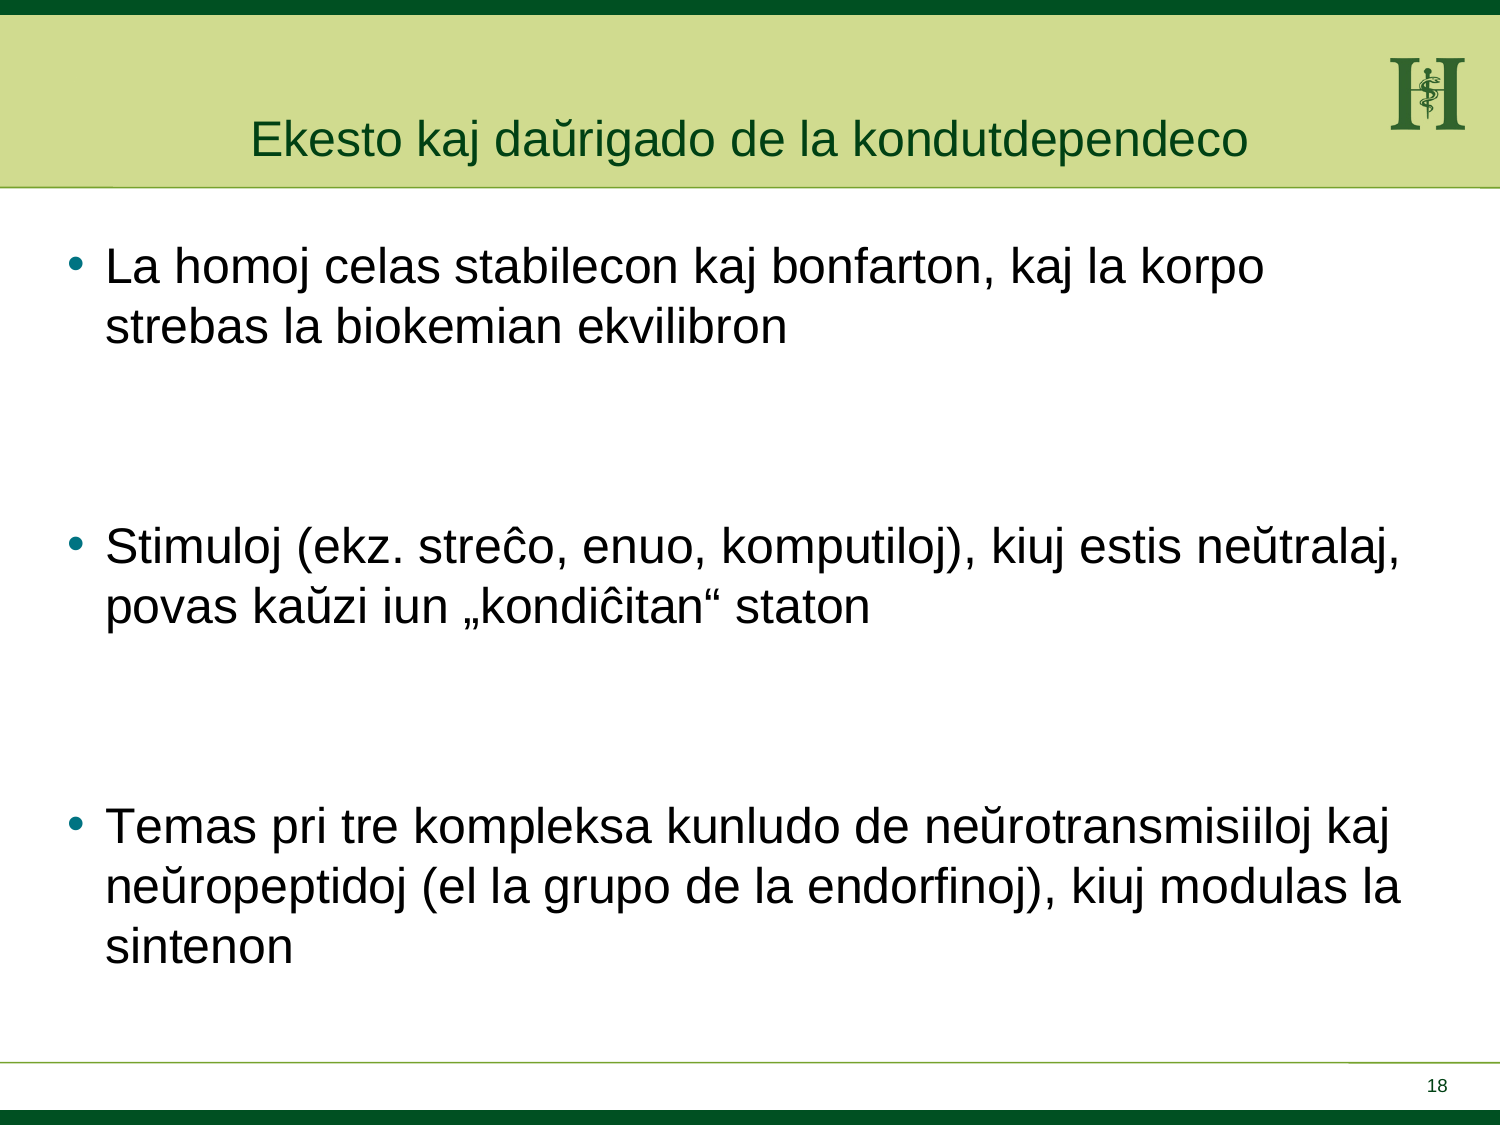

# Ekesto kaj daŭrigado de la kondutdependeco
La homoj celas stabilecon kaj bonfarton, kaj la korpo strebas la biokemian ekvilibron
Stimuloj (ekz. streĉo, enuo, komputiloj), kiuj estis neŭtralaj, povas kaŭzi iun „kondiĉitan“ staton
Temas pri tre kompleksa kunludo de neŭrotransmisiiloj kaj neŭropeptidoj (el la grupo de la endorfinoj), kiuj modulas la sintenon